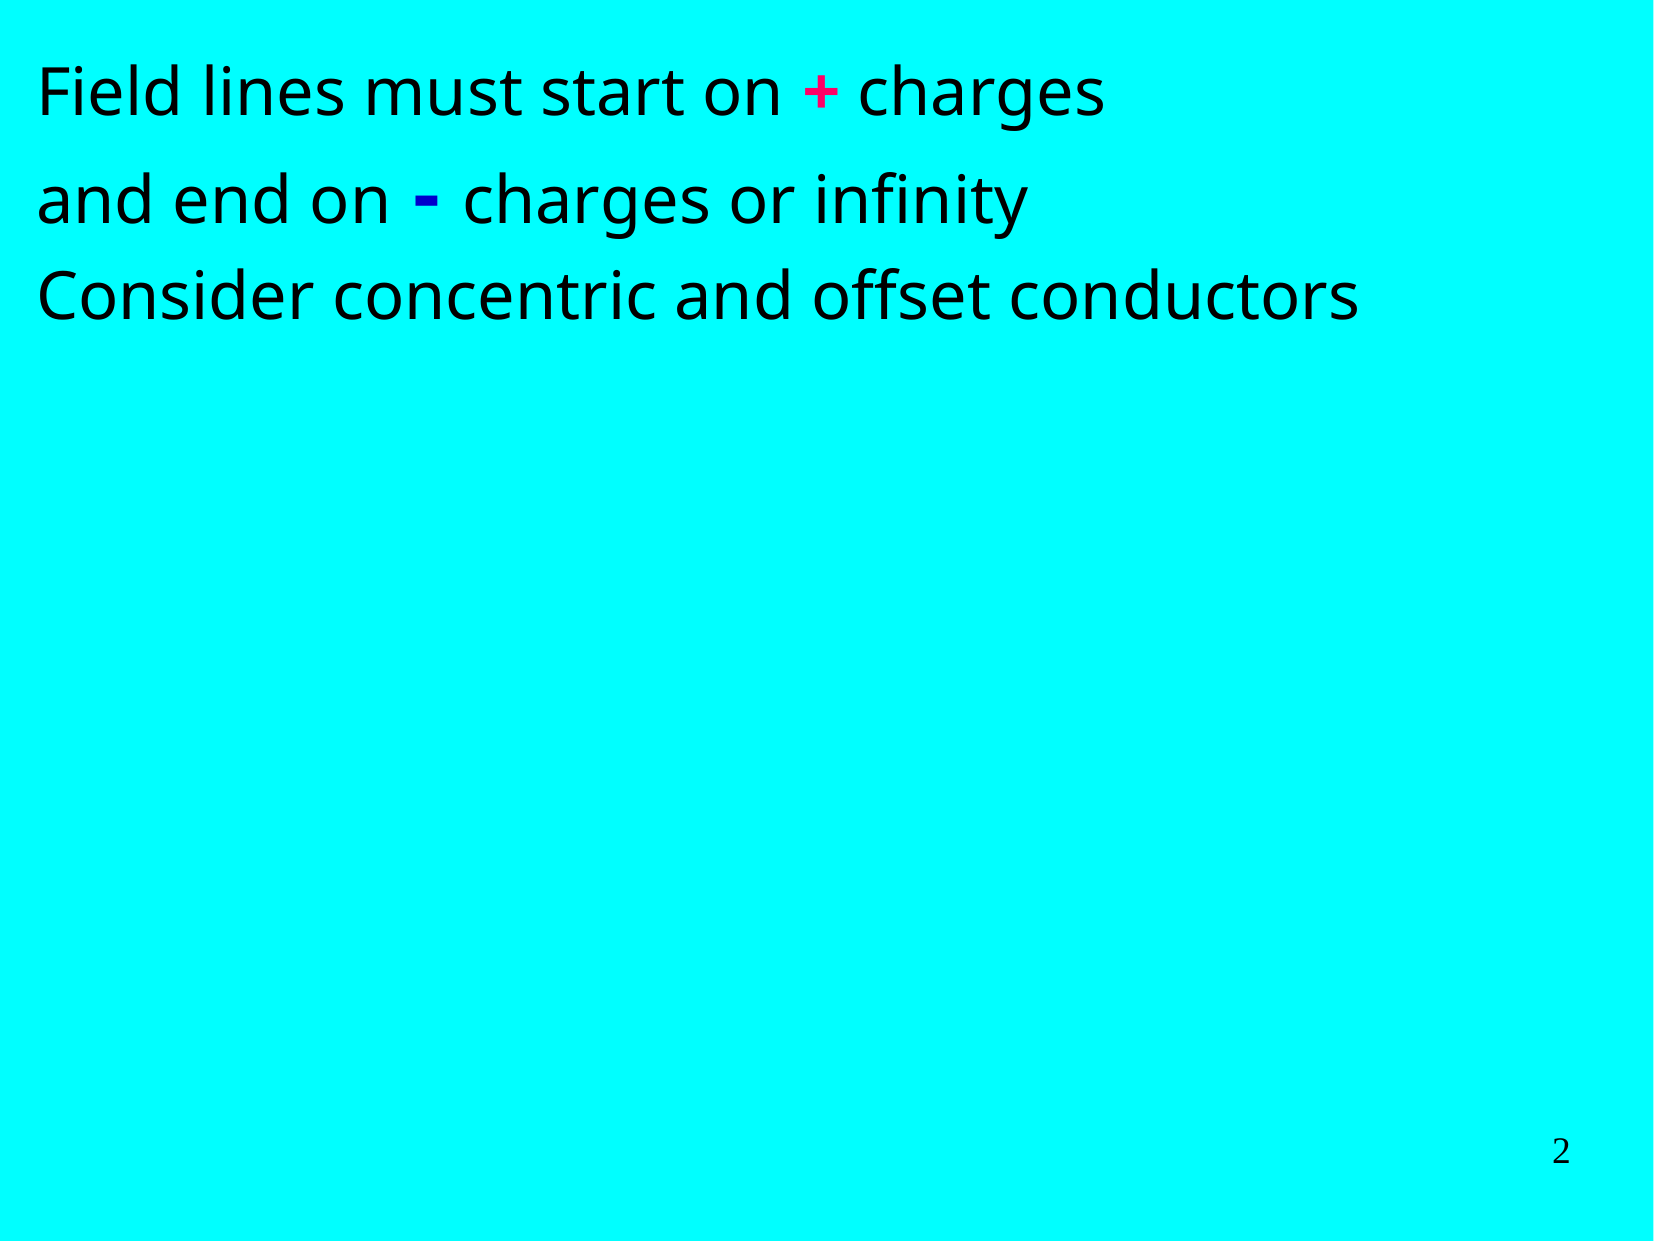

Field lines must start on + charges
and end on - charges or infinity
Consider concentric and offset conductors
2